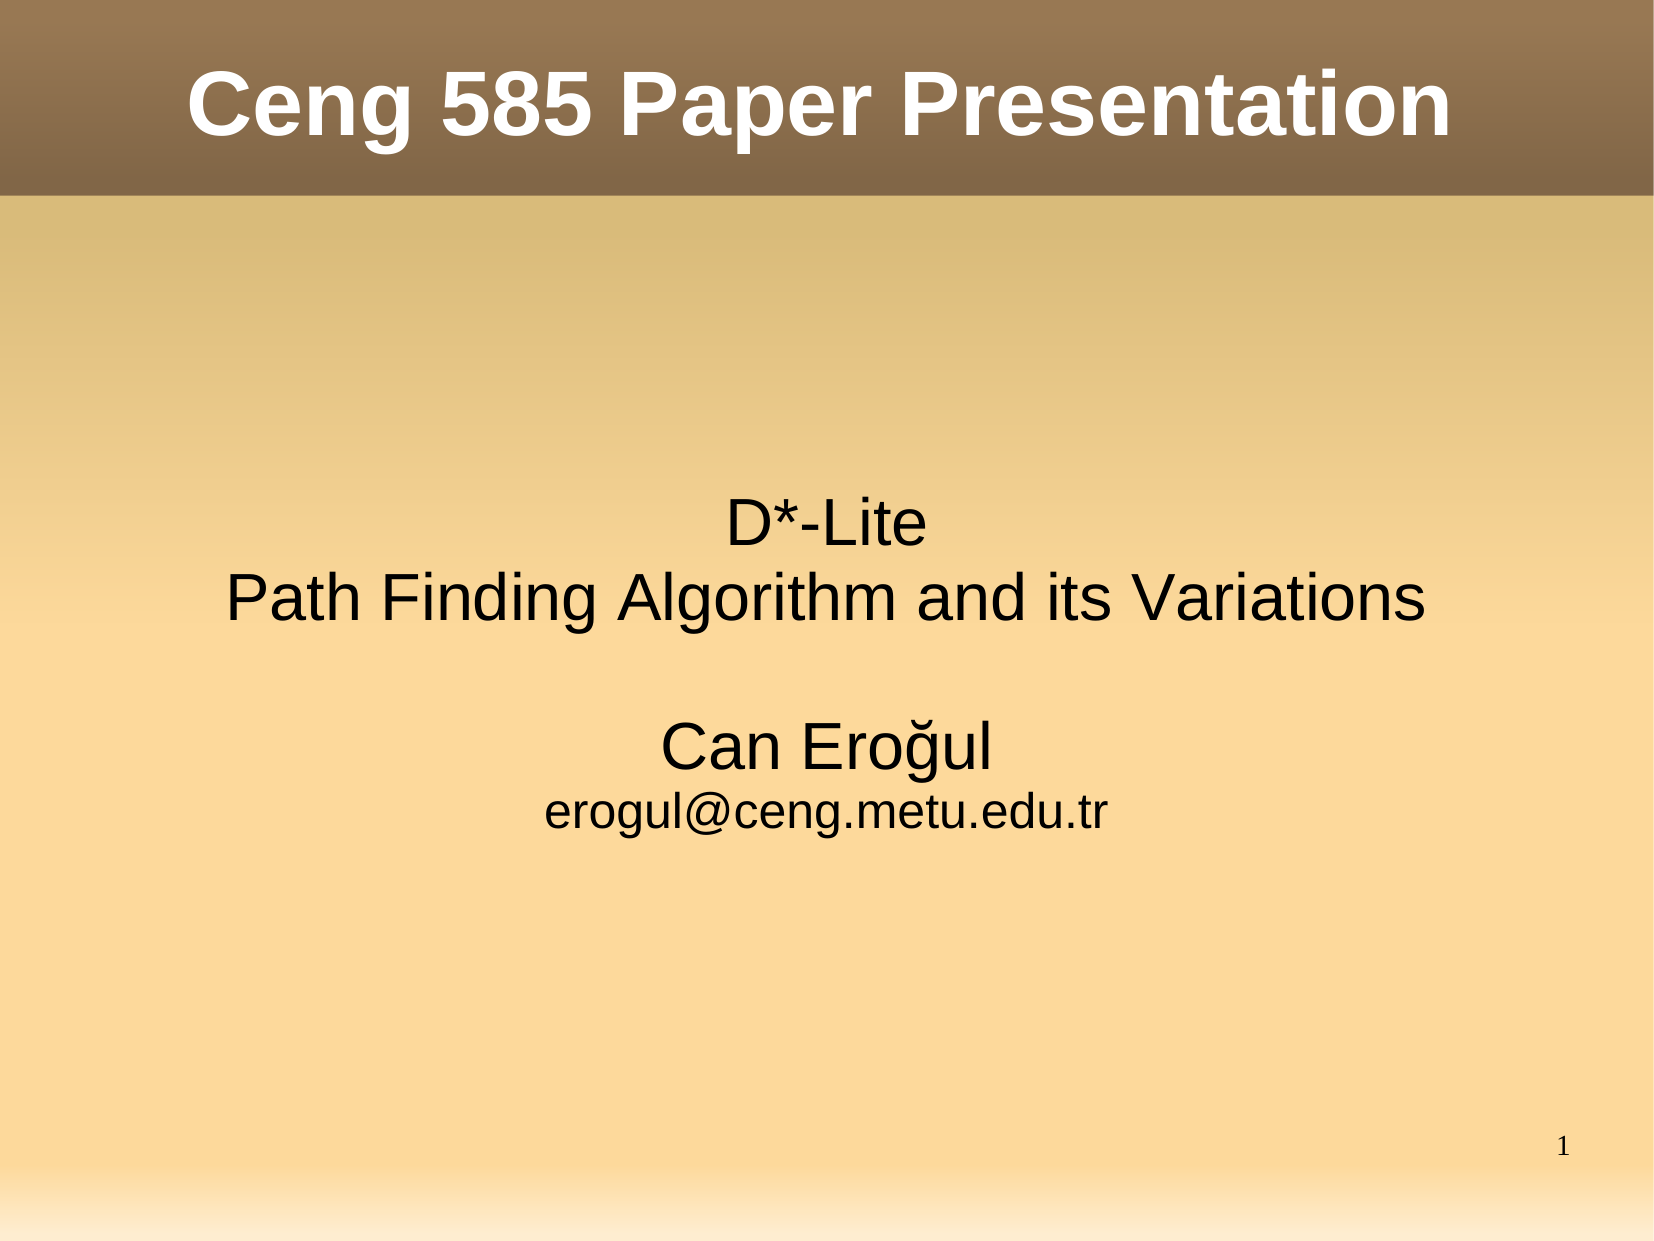

# Ceng 585 Paper Presentation
D*-Lite
Path Finding Algorithm and its Variations
Can Eroğul
erogul@ceng.metu.edu.tr
1